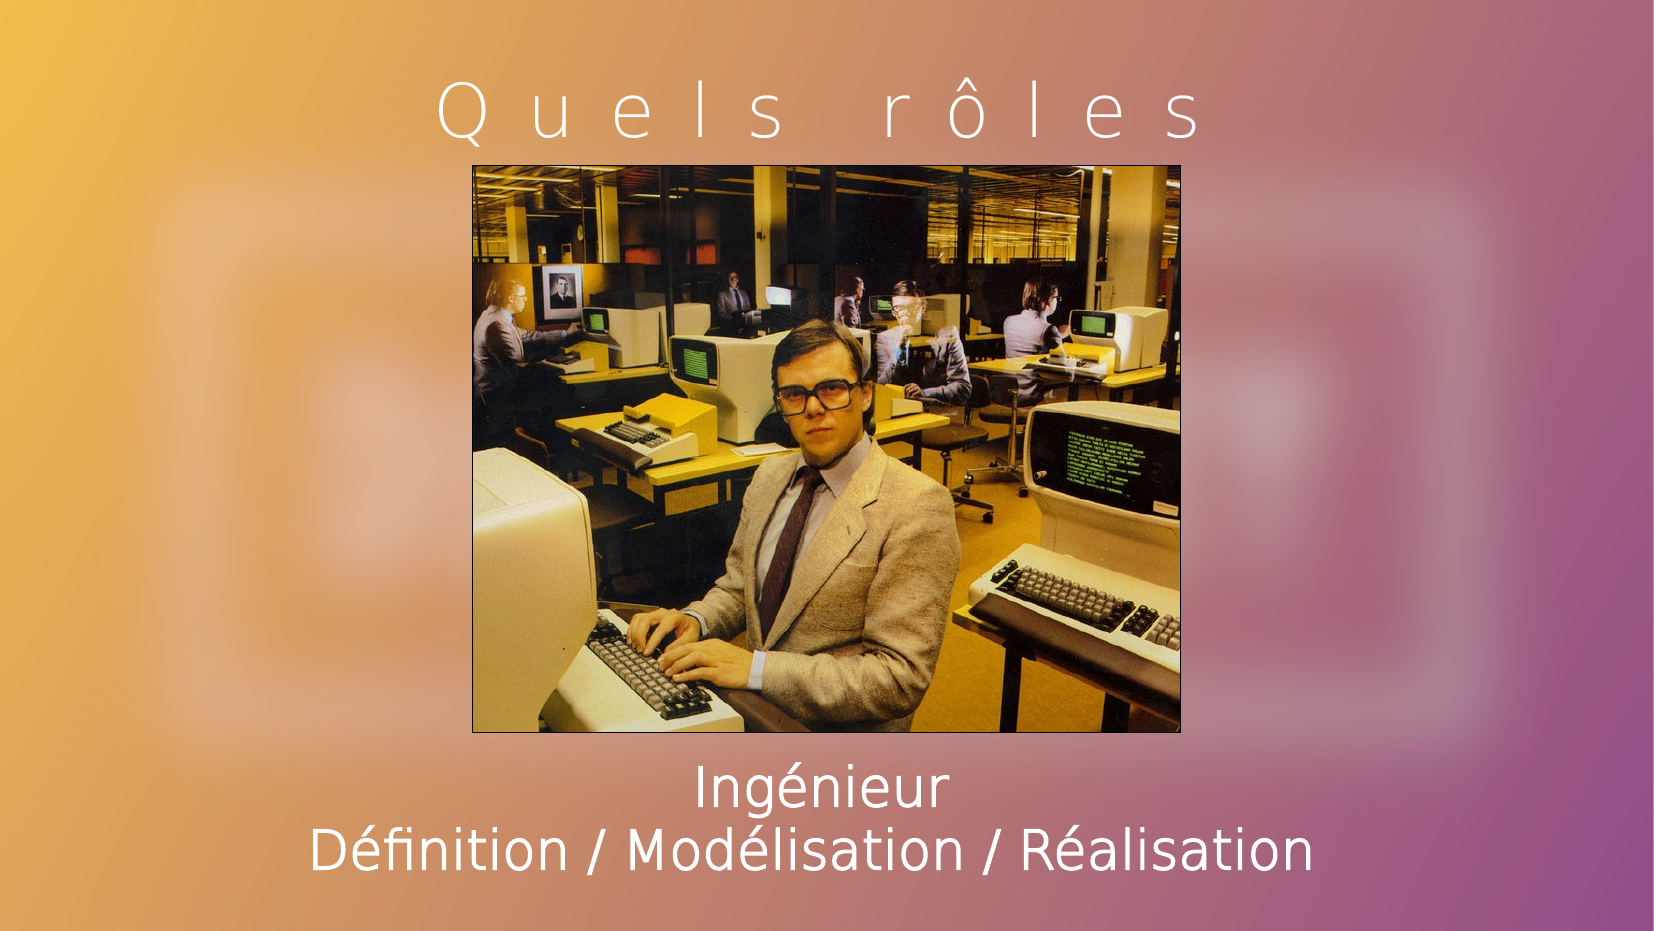

# Quels rôles
Ingénieur
Définition / Modélisation / Réalisation